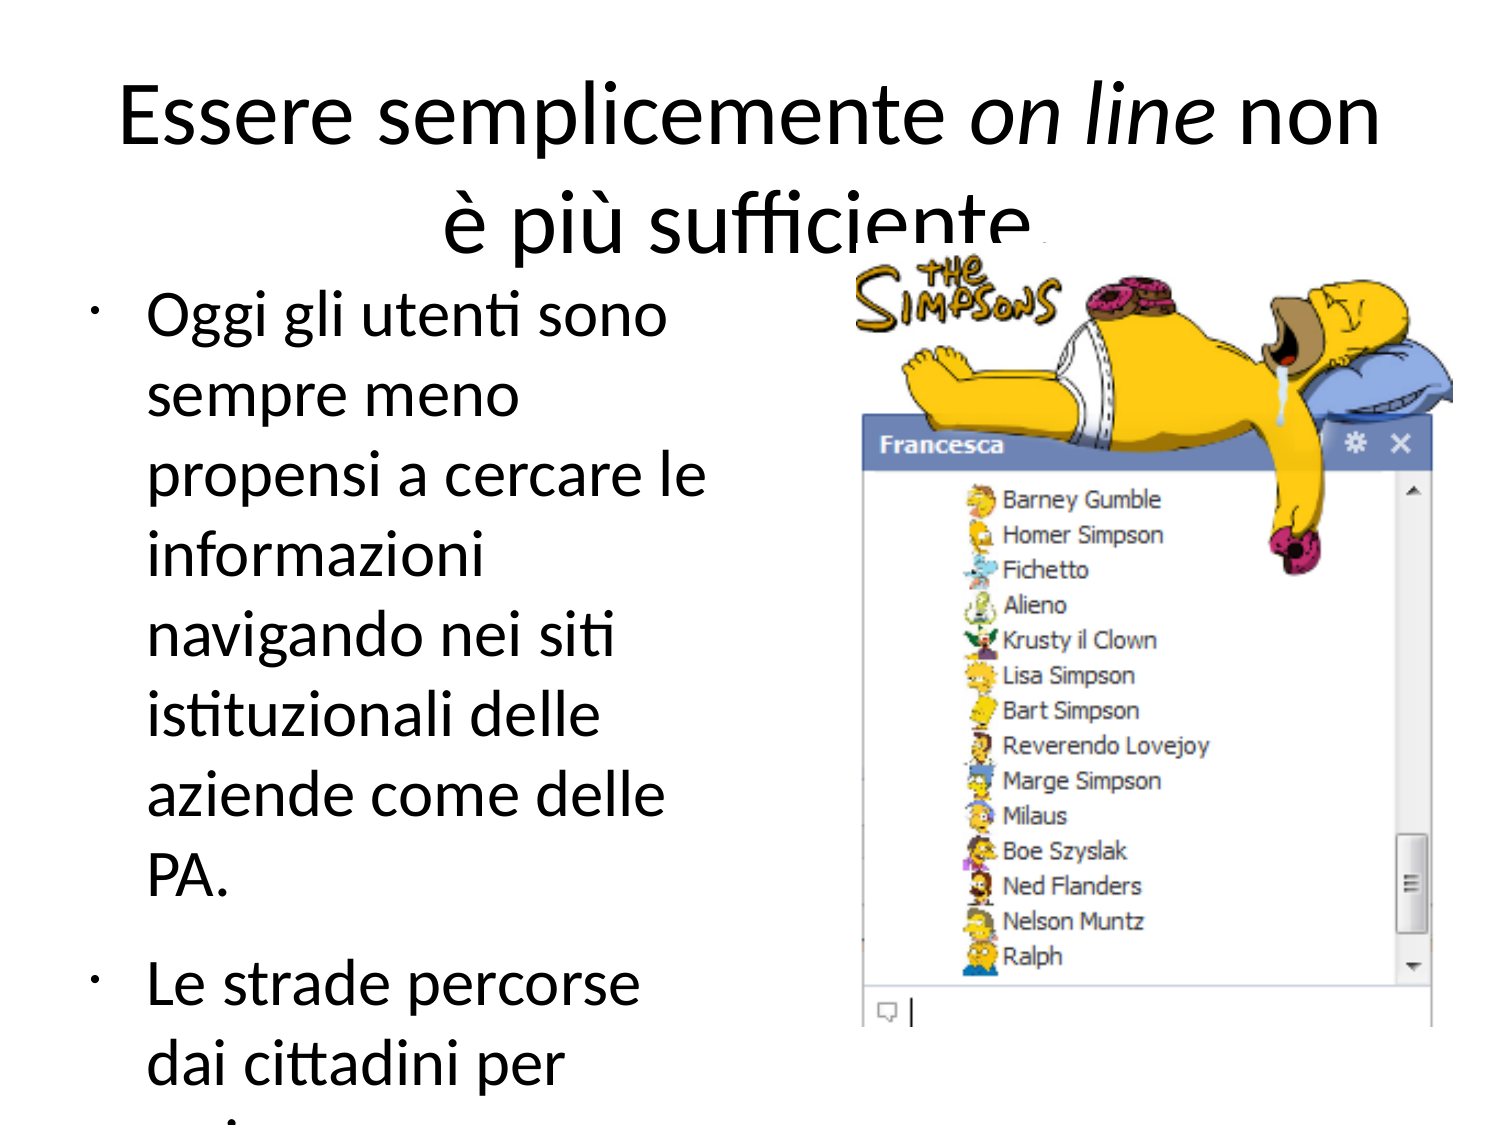

# Essere semplicemente on line non è più sufficiente.
Oggi gli utenti sono sempre meno propensi a cercare le informazioni navigando nei siti istituzionali delle aziende come delle PA.
Le strade percorse dai cittadini per arrivare all’informazione sono oggi più complesse e articolate. In altri termini, il sito o il portale pubblico sono strumenti necessari, ma non più sufficienti se davvero si vuole raggiungere la propria utenza.